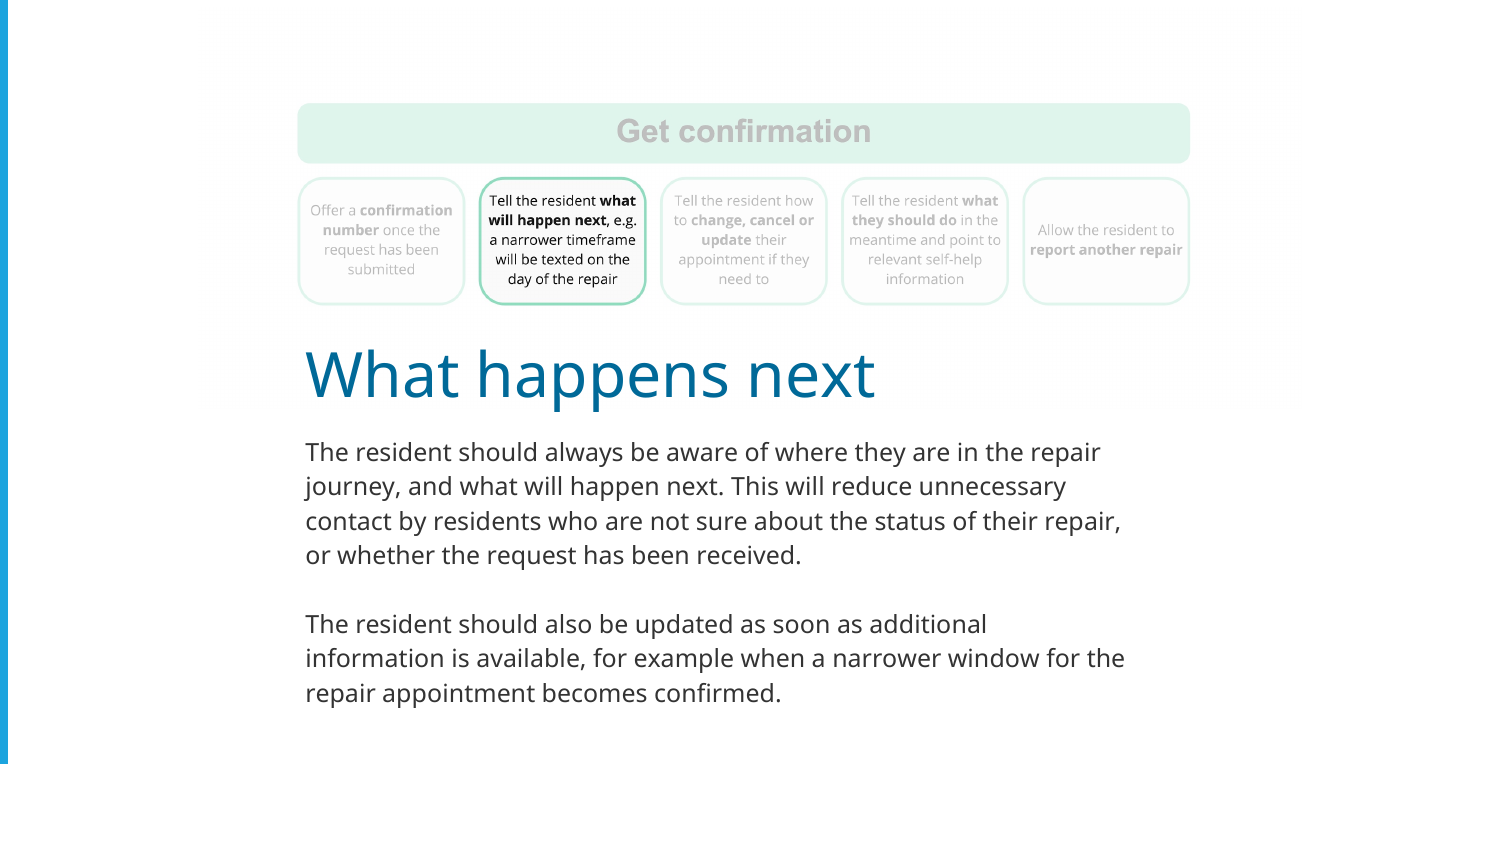

What happens next
The resident should always be aware of where they are in the repair journey, and what will happen next. This will reduce unnecessary contact by residents who are not sure about the status of their repair, or whether the request has been received.
The resident should also be updated as soon as additional information is available, for example when a narrower window for the repair appointment becomes confirmed.